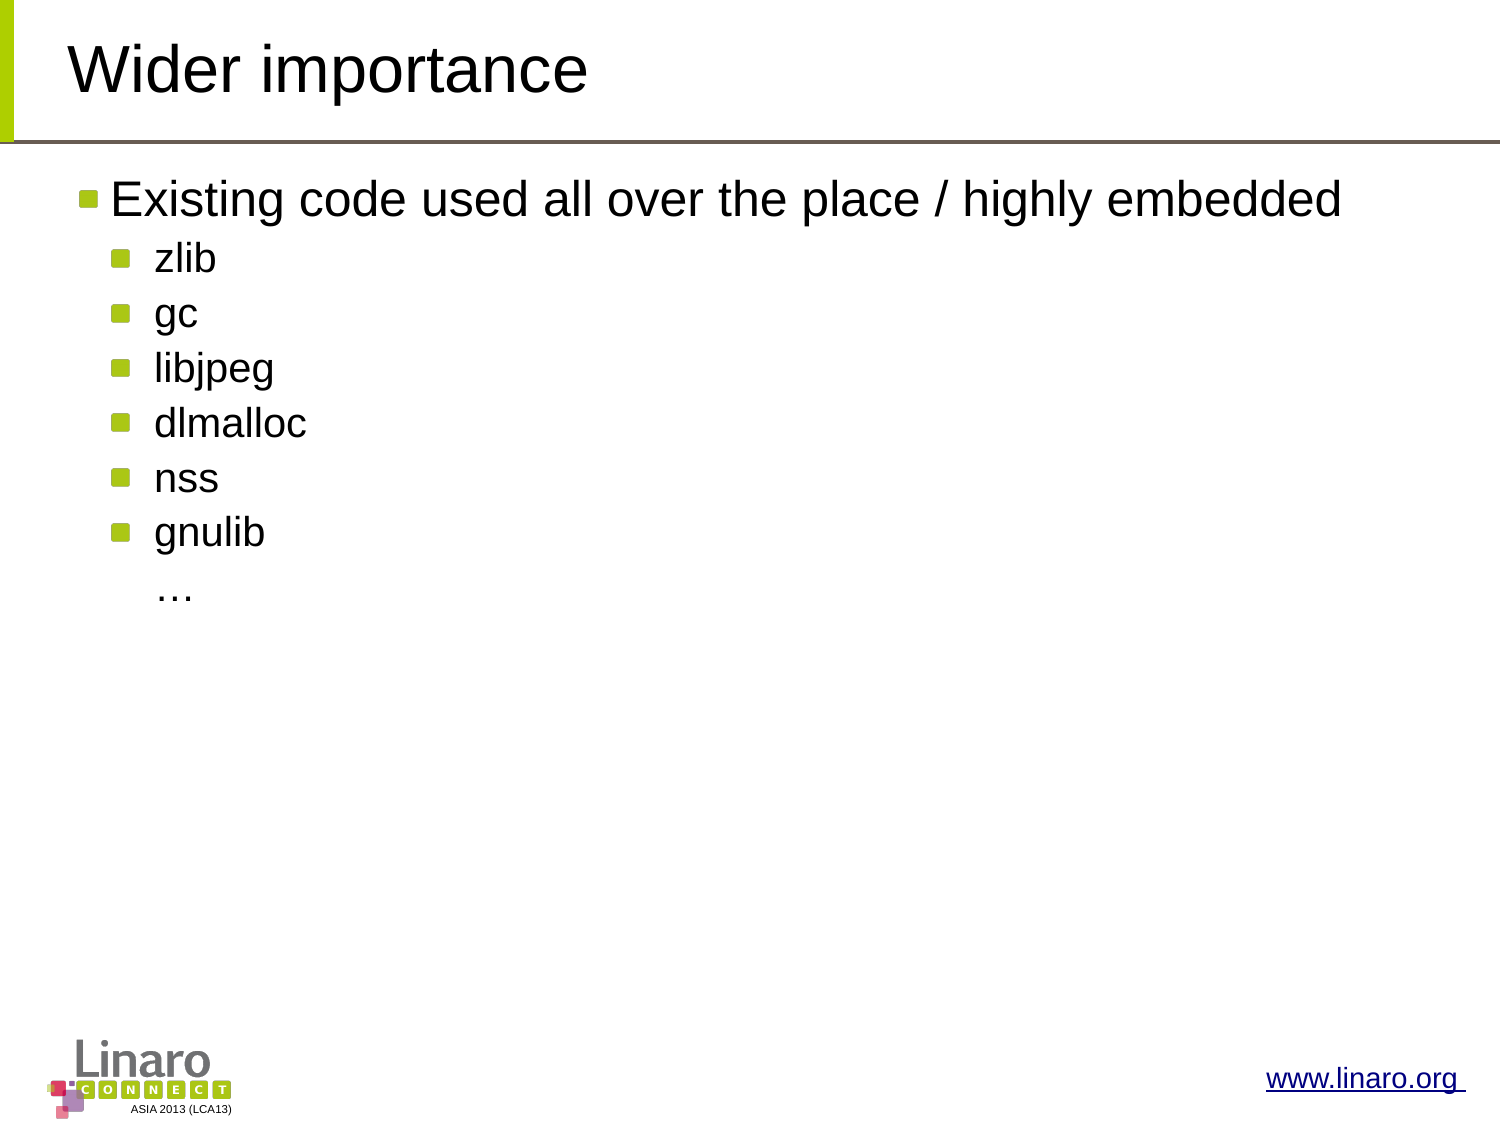

# Wider importance
Existing code used all over the place / highly embedded
zlib
gc
libjpeg
dlmalloc
nss
gnulib
…